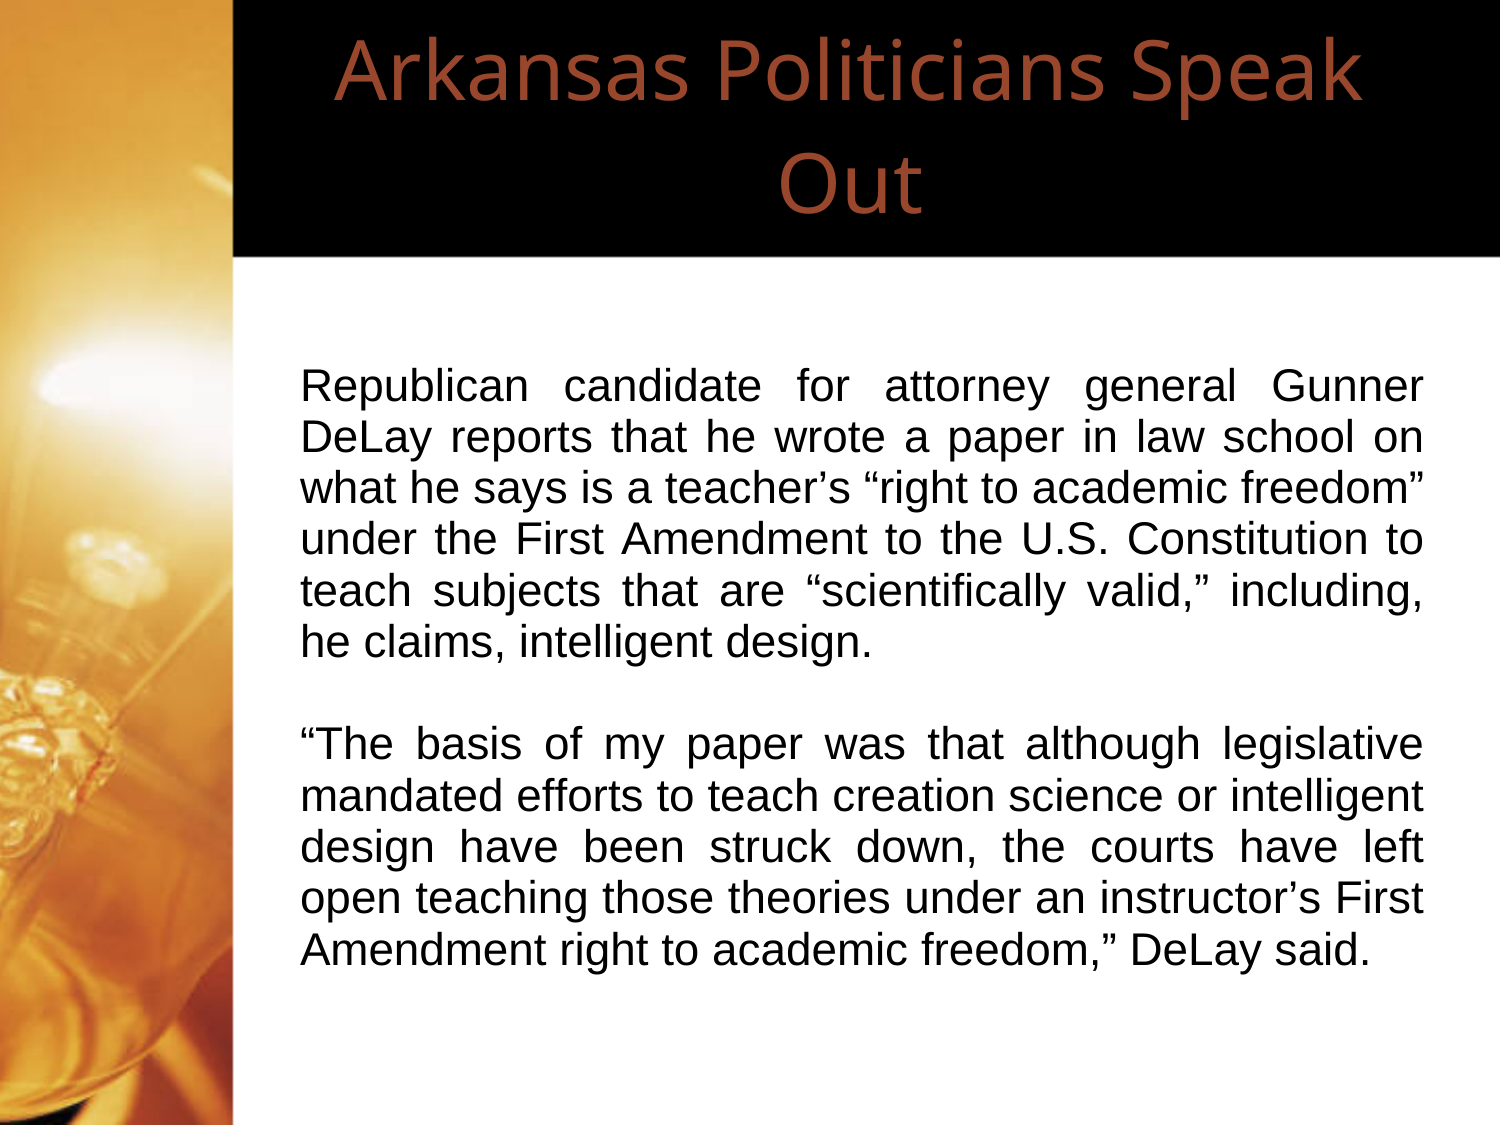

# Arkansas Politicians Speak Out
Republican candidate for attorney general Gunner DeLay reports that he wrote a paper in law school on what he says is a teacher’s “right to academic freedom” under the First Amendment to the U.S. Constitution to teach subjects that are “scientifically valid,” including, he claims, intelligent design.
“The basis of my paper was that although legislative mandated efforts to teach creation science or intelligent design have been struck down, the courts have left open teaching those theories under an instructor’s First Amendment right to academic freedom,” DeLay said.